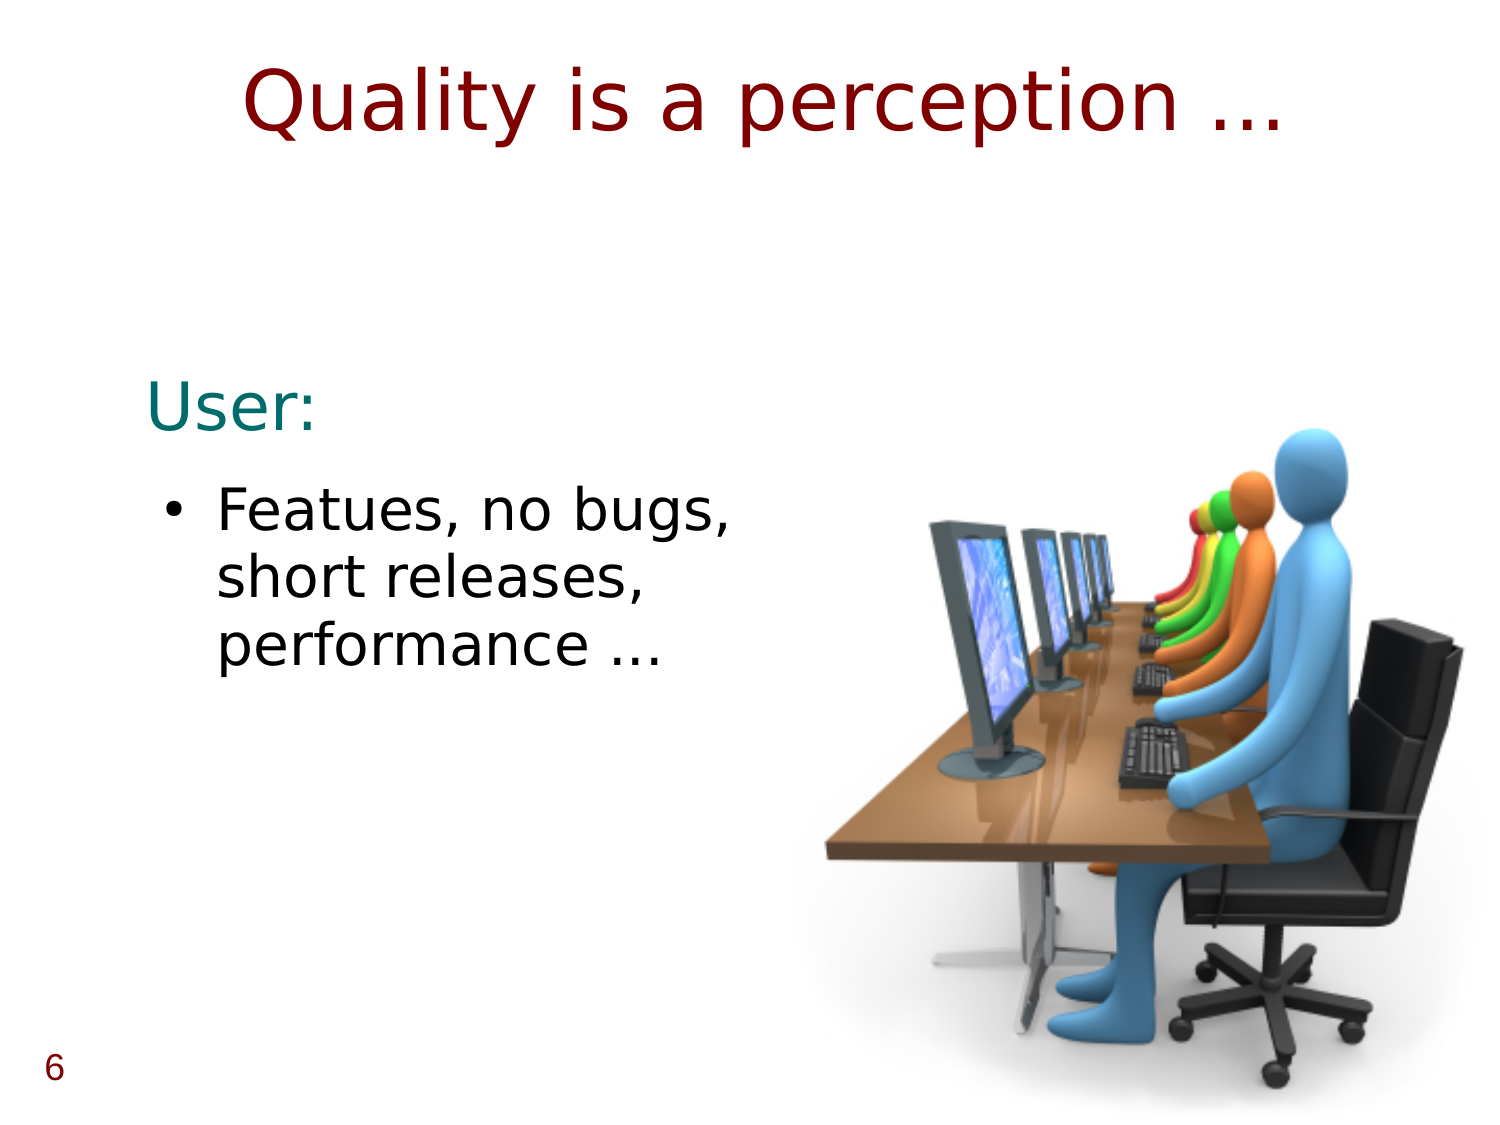

# Quality is a perception ...
User:
Featues, no bugs, short releases, performance ...